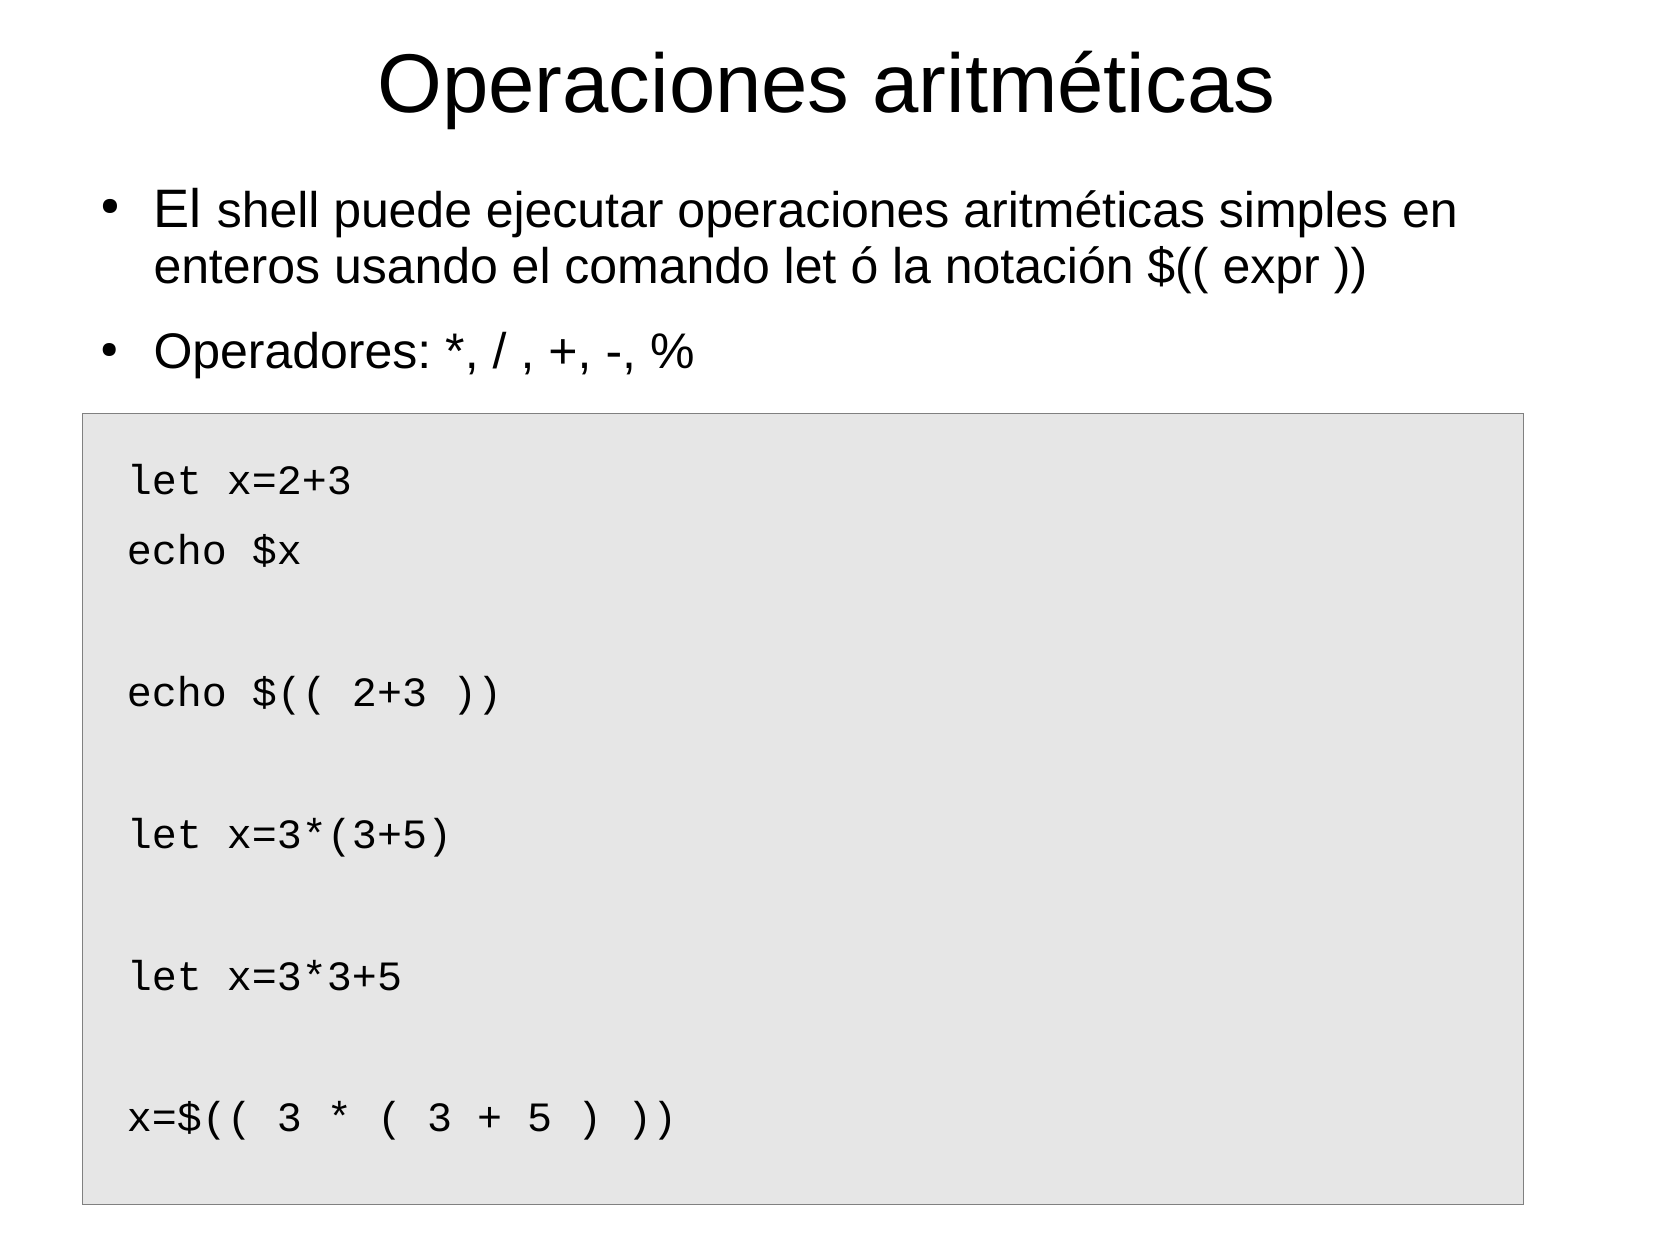

# Operaciones aritméticas
El shell puede ejecutar operaciones aritméticas simples en enteros usando el comando let ó la notación $(( expr ))
Operadores: *, / , +, -, %
let x=2+3
echo $x
echo $(( 2+3 ))
let x=3*(3+5)
let x=3*3+5
x=$(( 3 * ( 3 + 5 ) ))